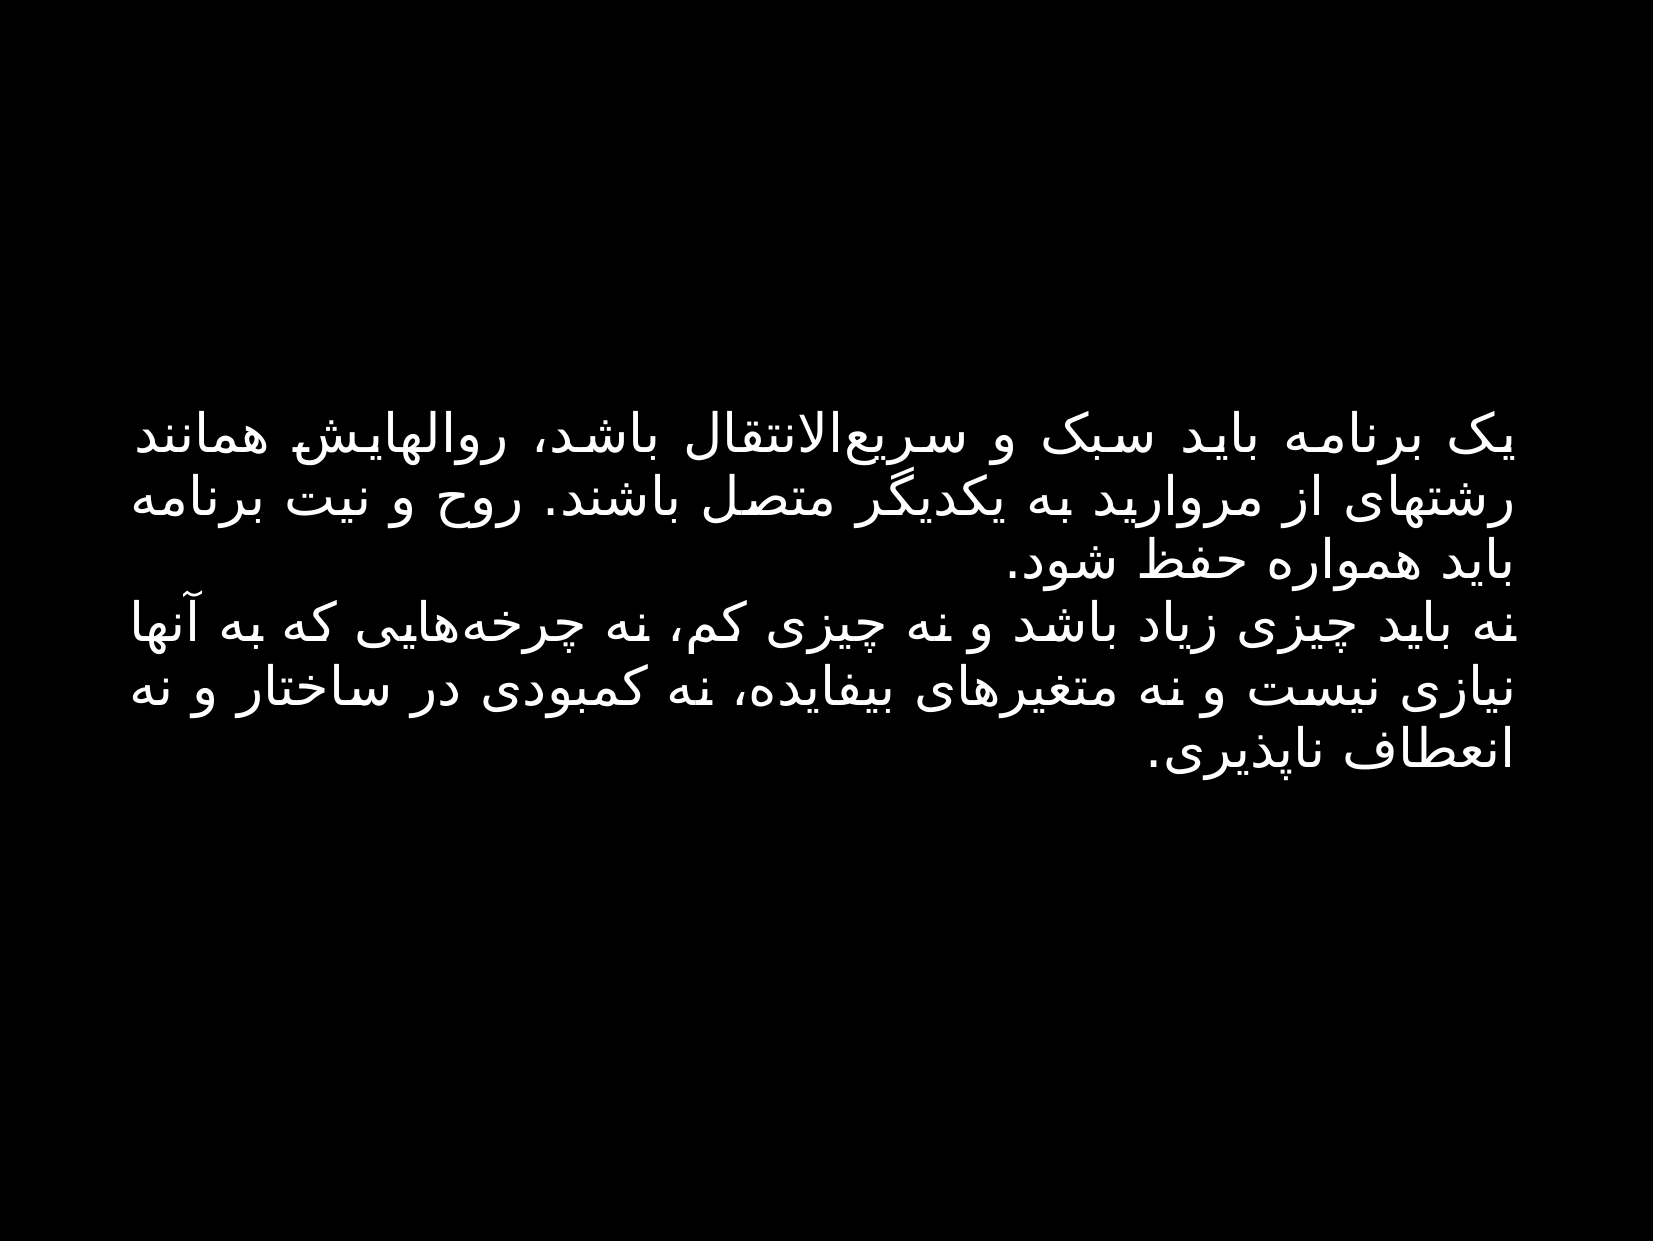

یک برنامه باید سبک و سریع‌الانتقال باشد، روالهایش همانند رشتهای از مروارید به یکدیگر متصل باشند. روح و نیت برنامه‬ ‫باید همواره حفظ شود.
نه باید چیزی زیاد باشد و نه چیزی کم، نه چرخه‌هایی که به آنها نیازی نیست و نه متغیرهای بیفایده،‬ ‫نه کمبودی در ساختار و نه انعطاف ناپذیری.‬